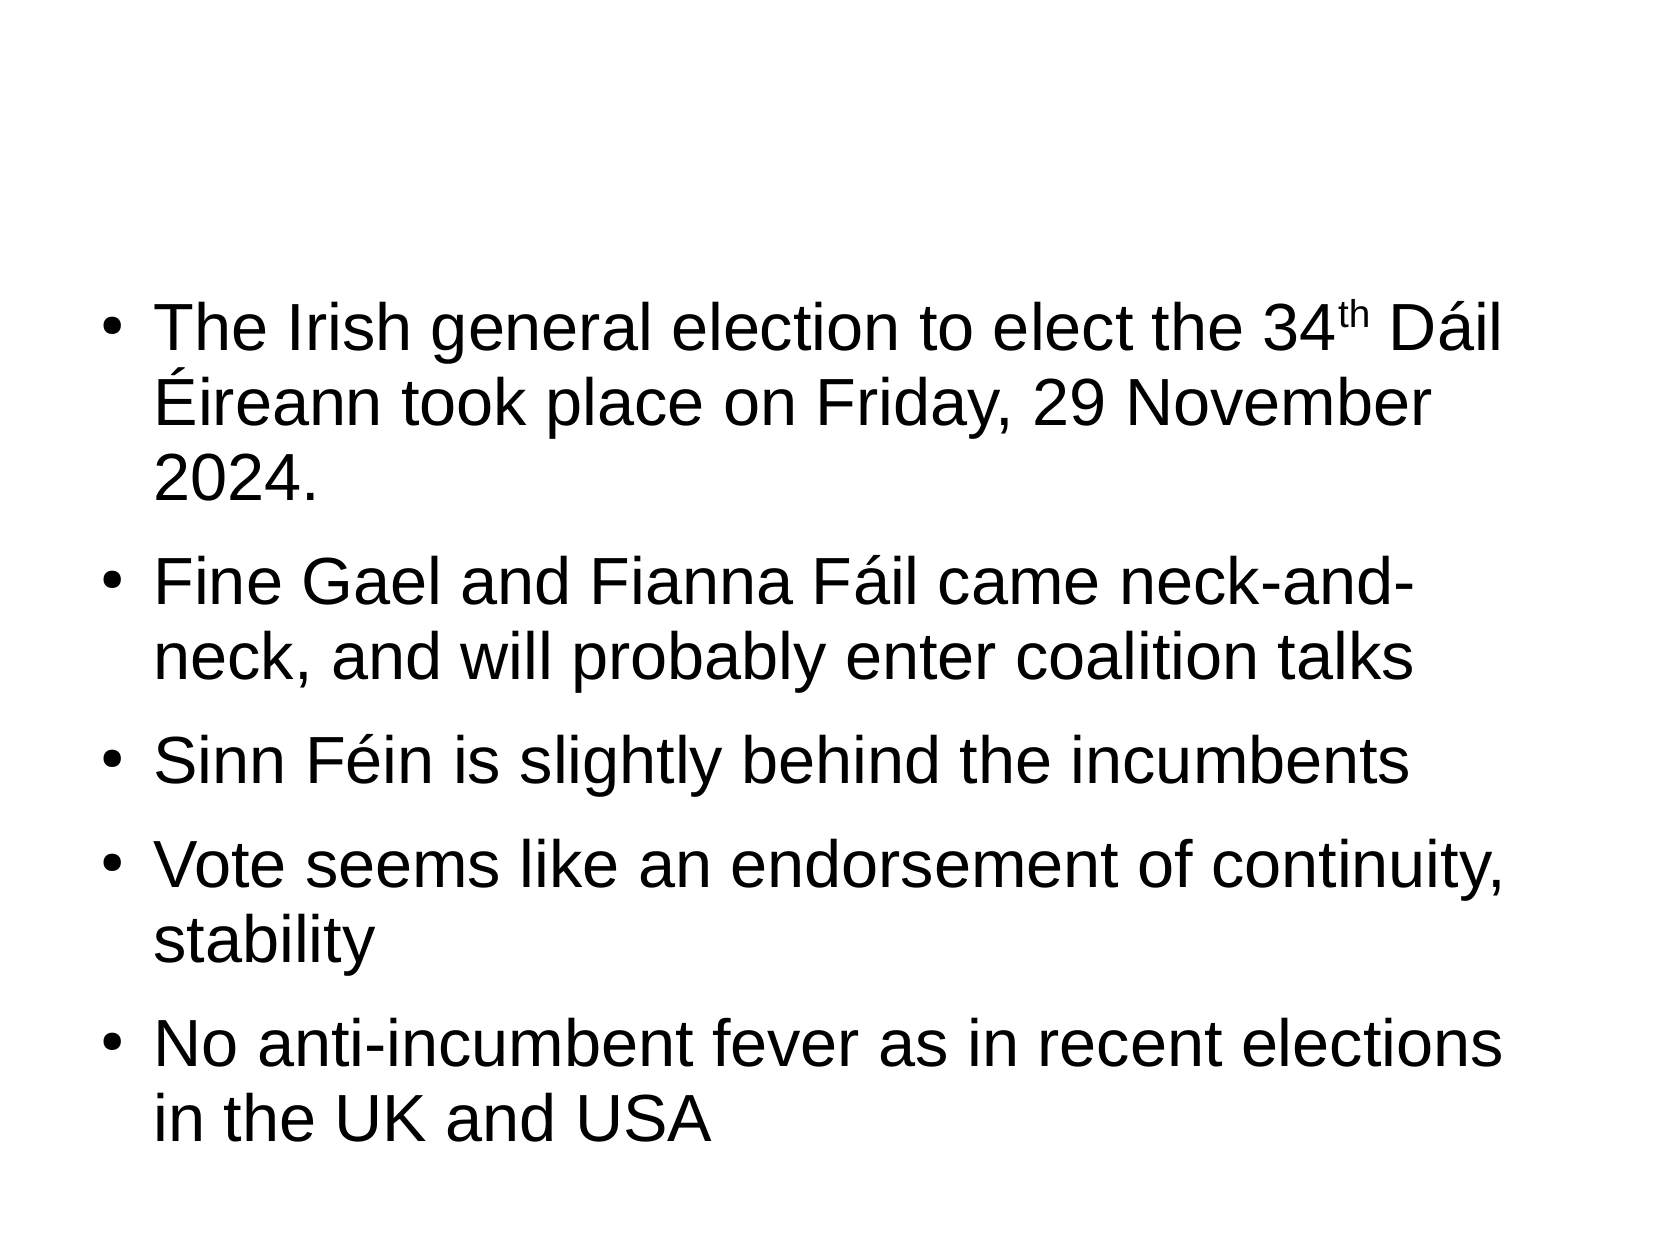

#
The Irish general election to elect the 34th Dáil Éireann took place on Friday, 29 November 2024.
Fine Gael and Fianna Fáil came neck-and-neck, and will probably enter coalition talks
Sinn Féin is slightly behind the incumbents
Vote seems like an endorsement of continuity, stability
No anti-incumbent fever as in recent elections in the UK and USA